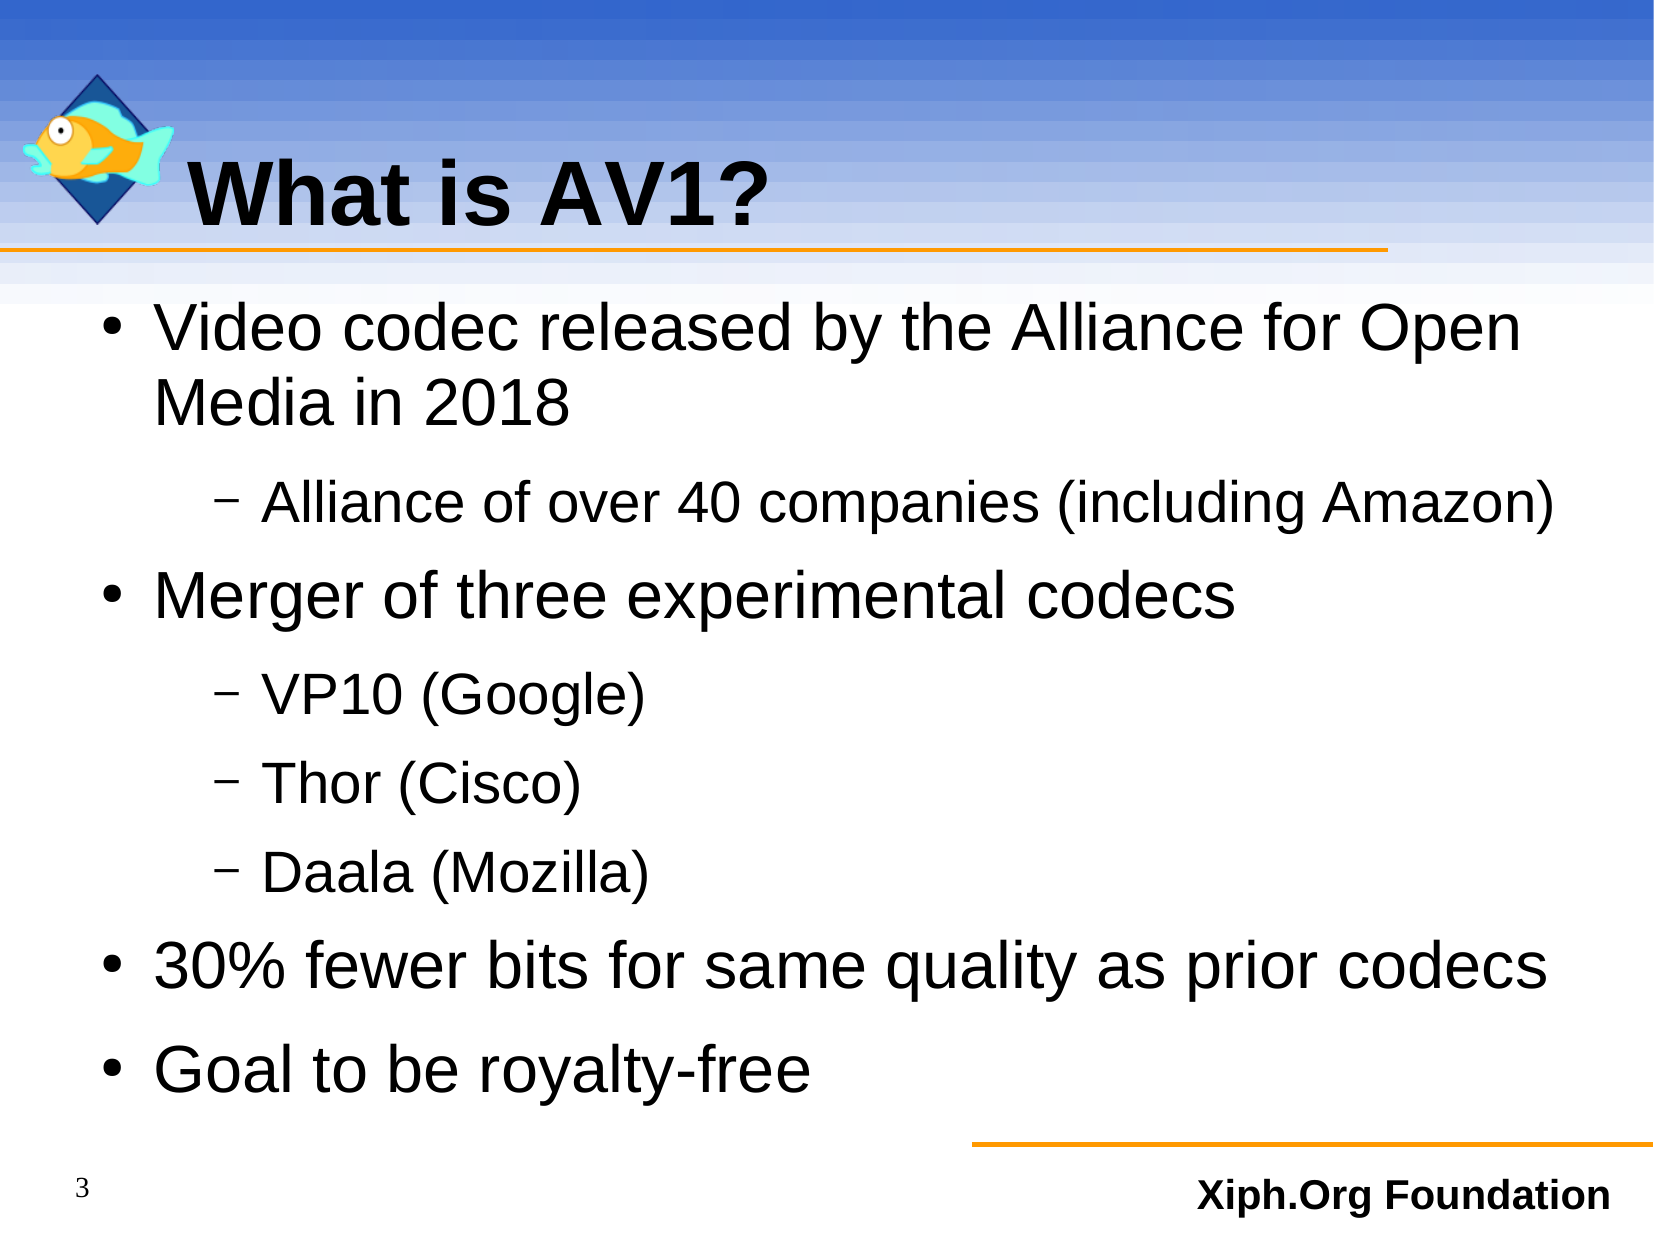

# What is AV1?
Video codec released by the Alliance for Open Media in 2018
Alliance of over 40 companies (including Amazon)
Merger of three experimental codecs
VP10 (Google)
Thor (Cisco)
Daala (Mozilla)
30% fewer bits for same quality as prior codecs
Goal to be royalty-free
3